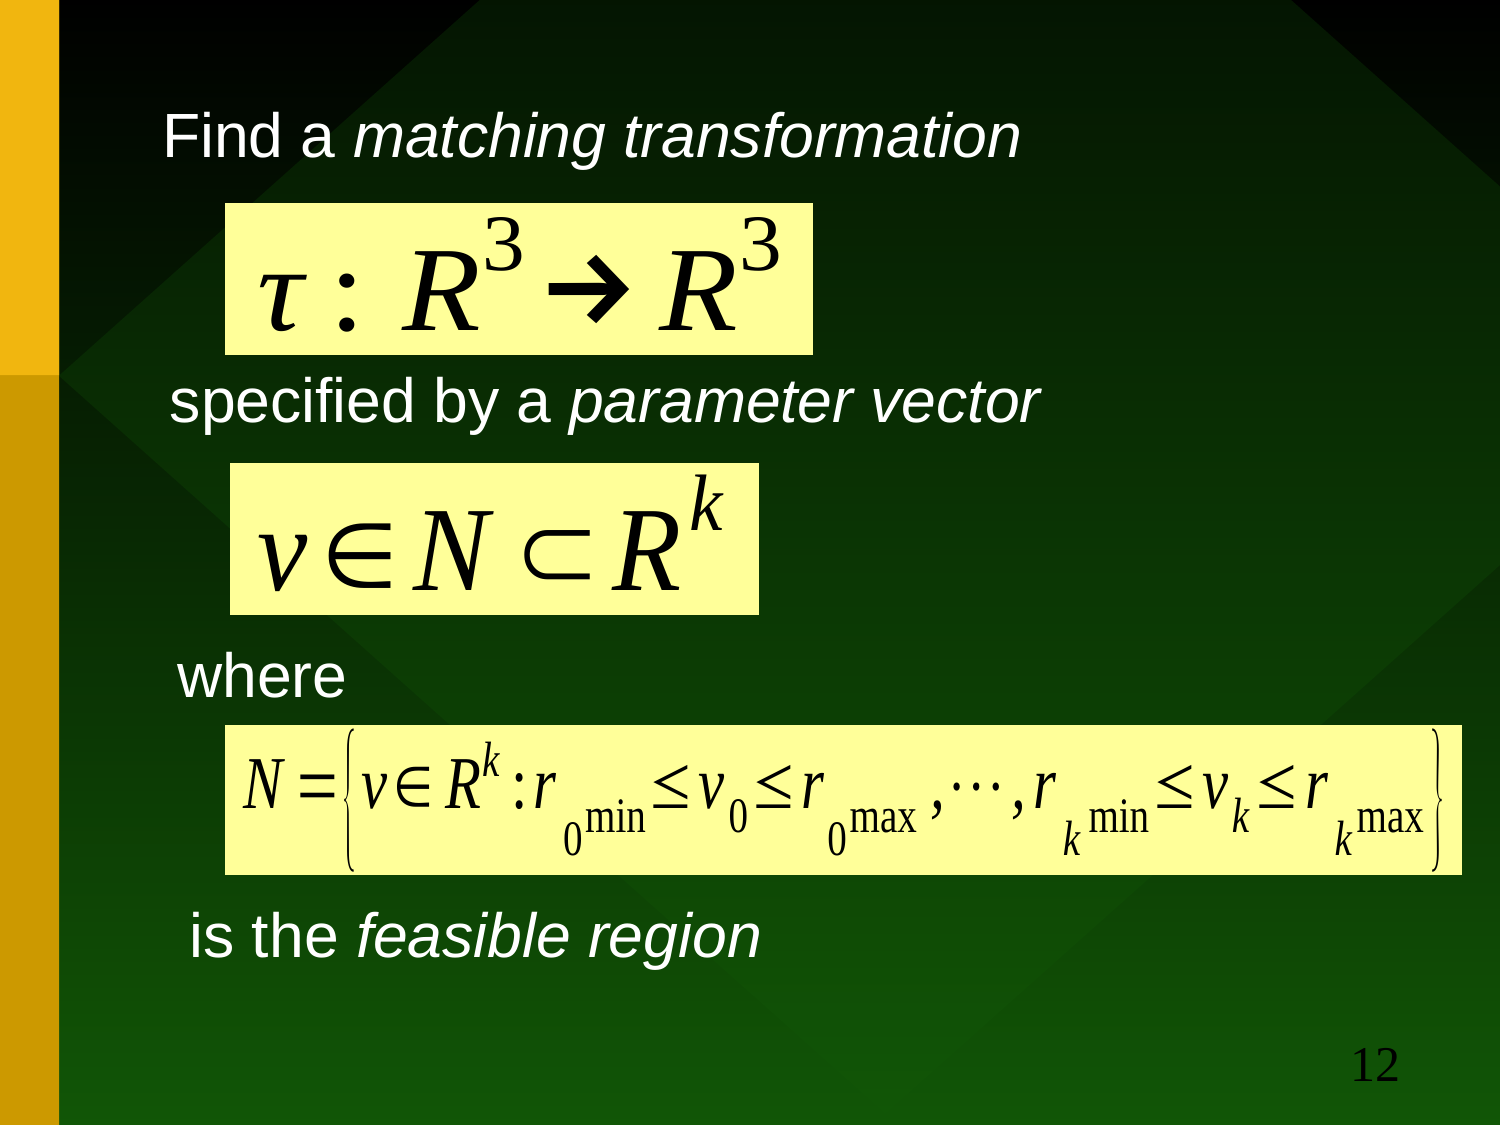

Find a matching transformation
specified by a parameter vector
where
is the feasible region
12